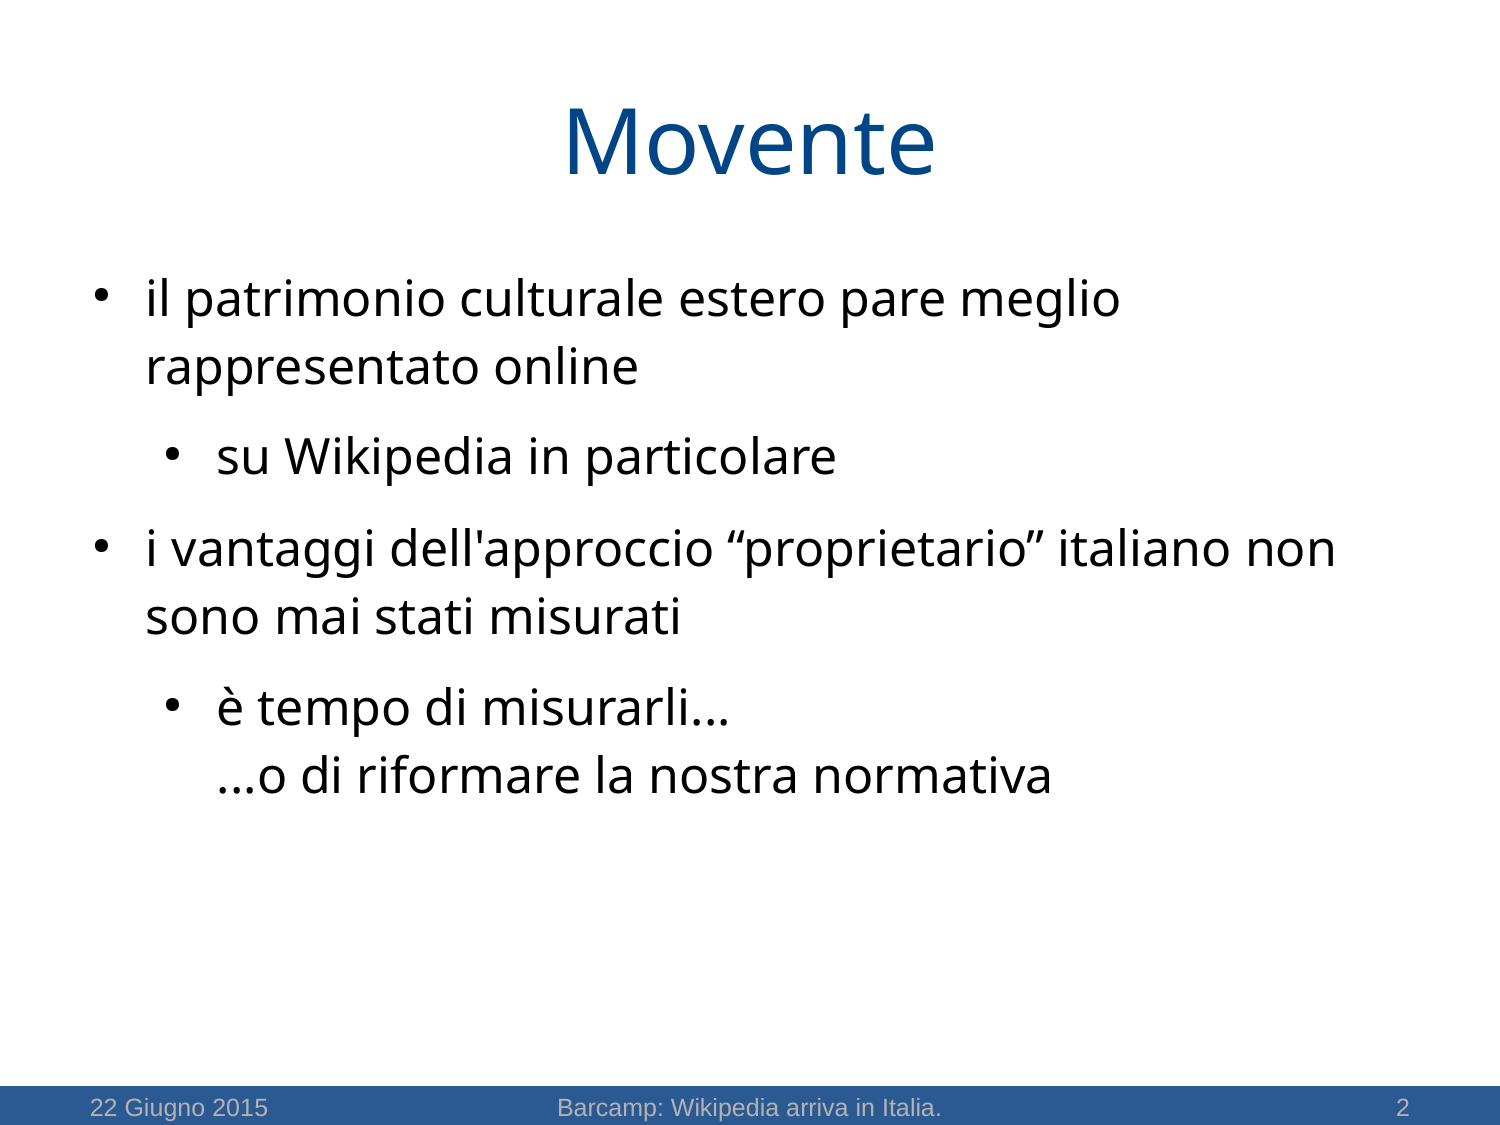

# Movente
il patrimonio culturale estero pare meglio rappresentato online
su Wikipedia in particolare
i vantaggi dell'approccio “proprietario” italiano non sono mai stati misurati
è tempo di misurarli...
...o di riformare la nostra normativa